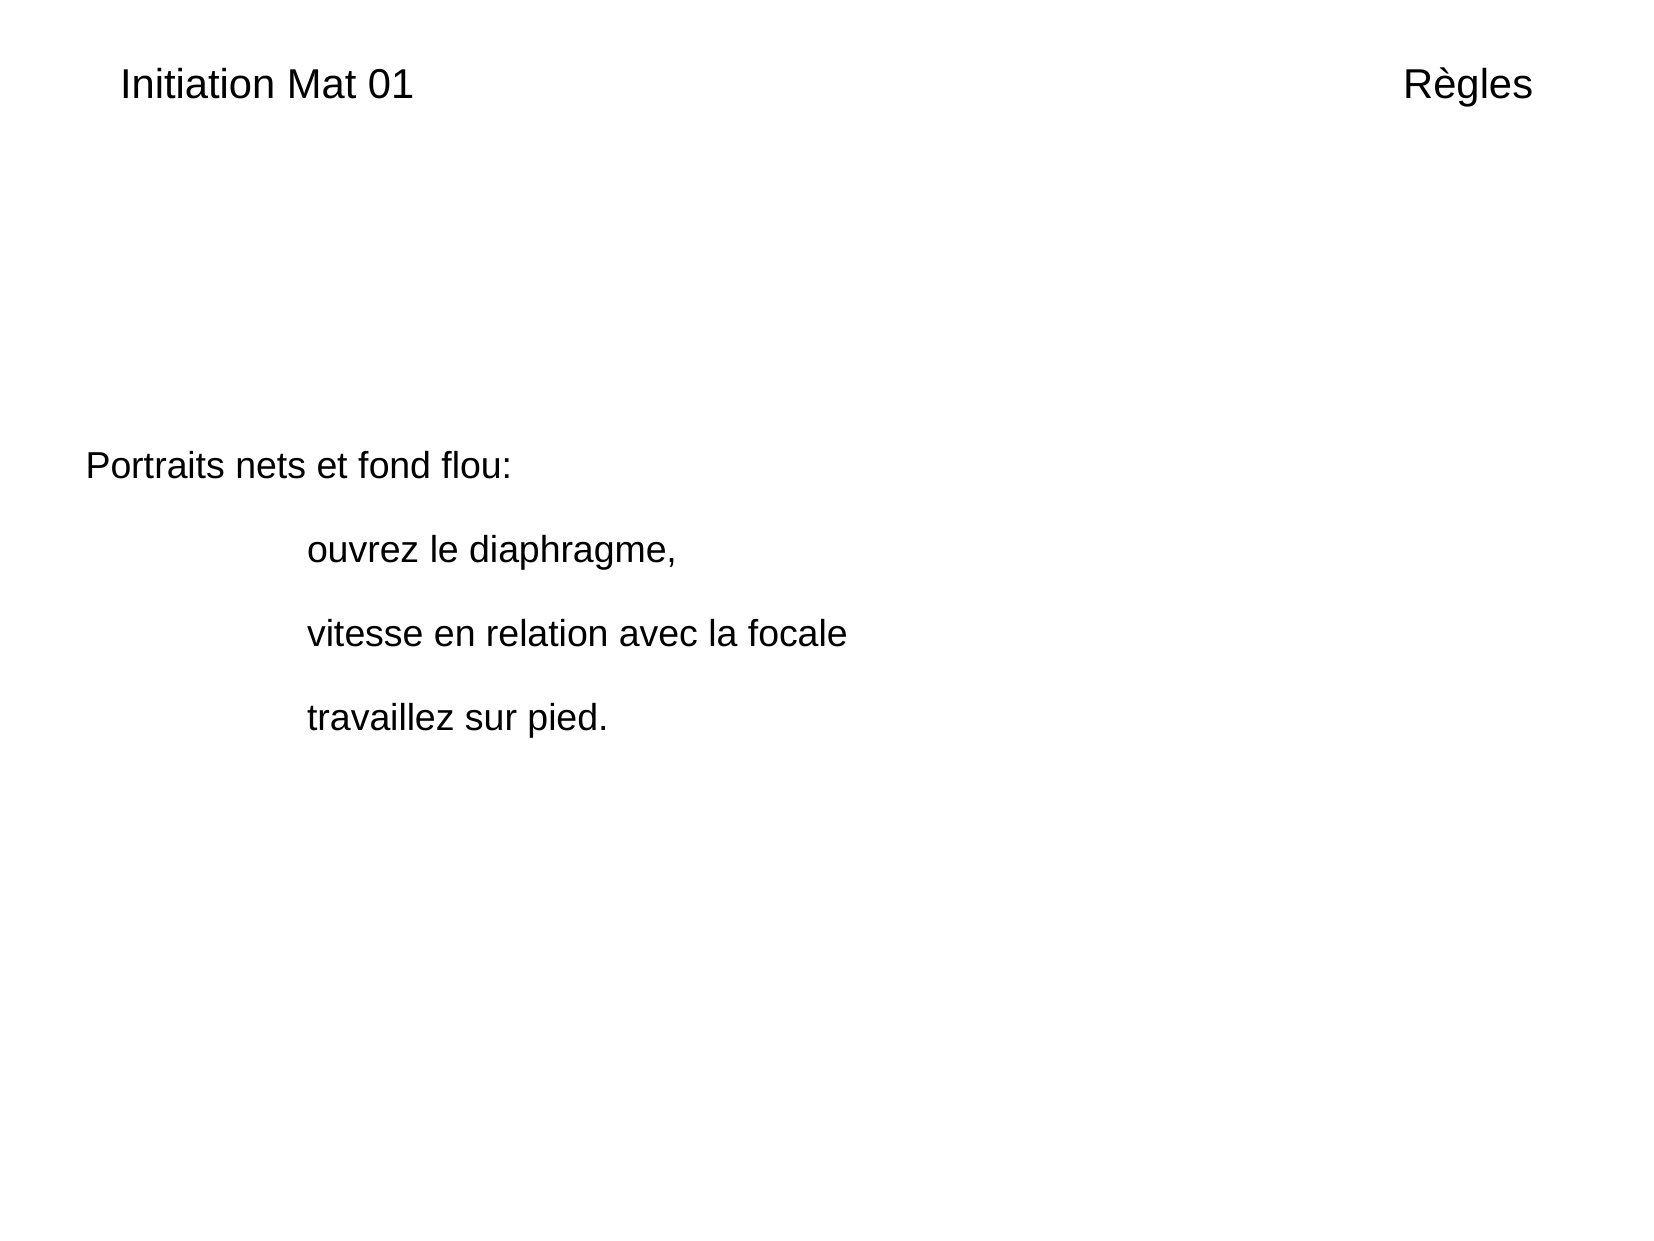

# Initiation Mat 01 Règles
Portraits nets et fond flou:
			ouvrez le diaphragme,
			vitesse en relation avec la focale
			travaillez sur pied.